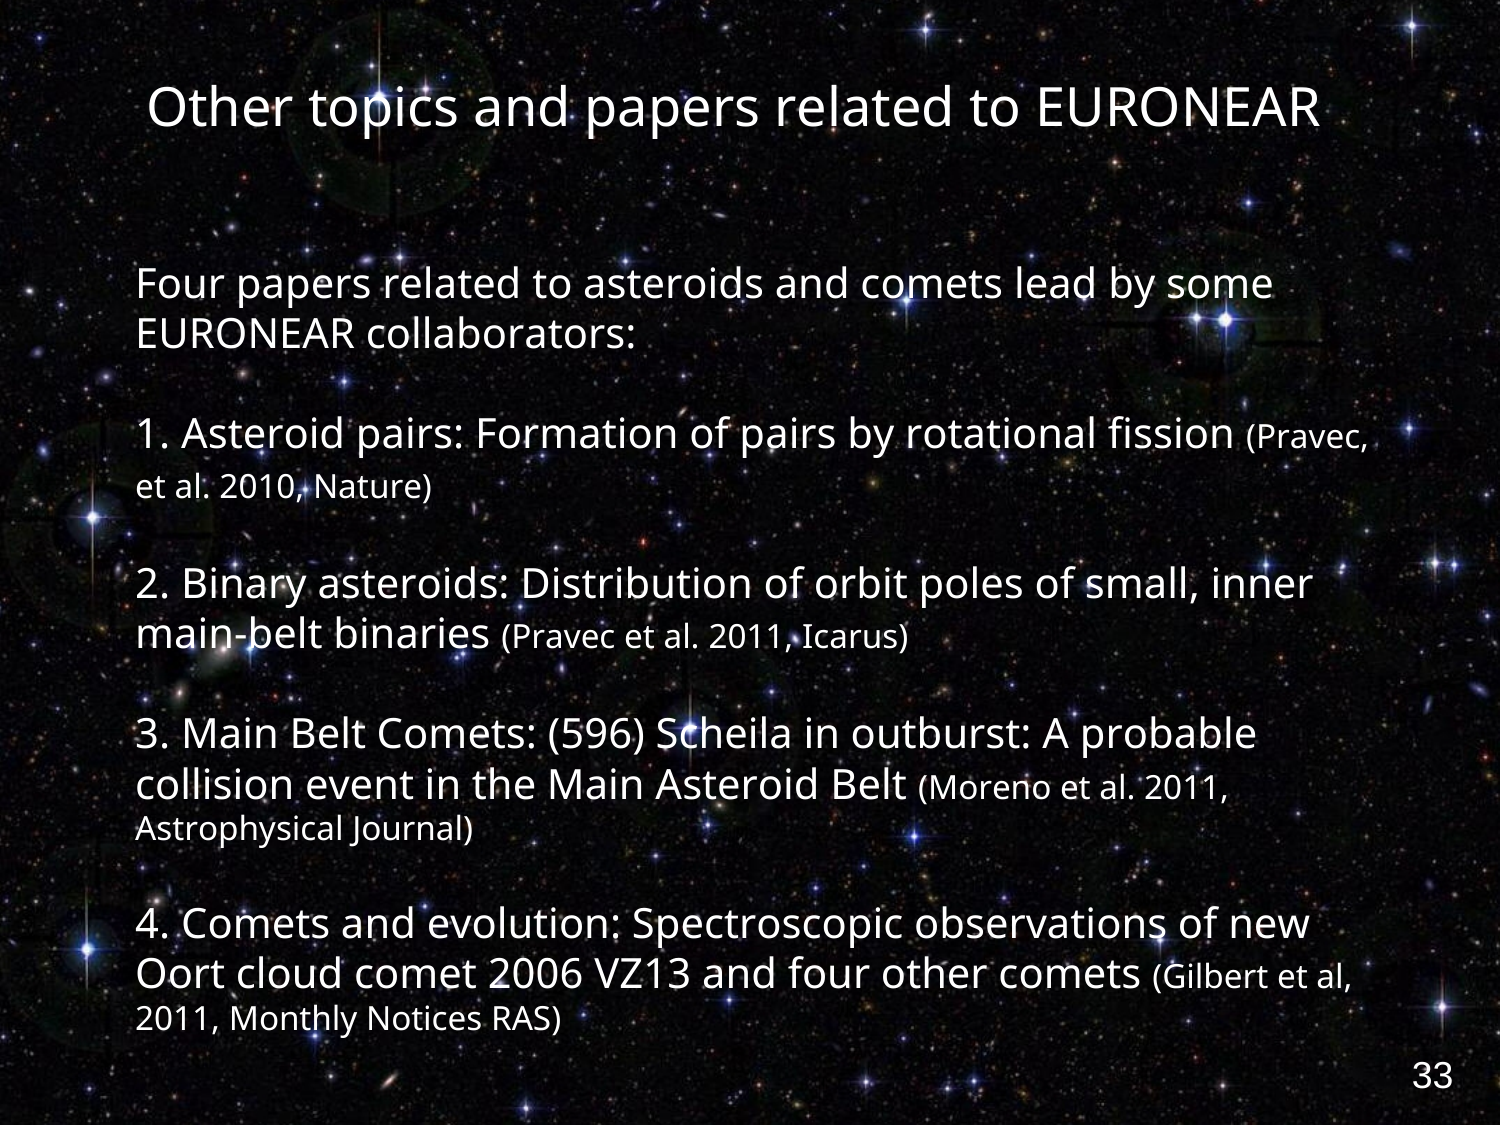

Other topics and papers related to EURONEAR
Four papers related to asteroids and comets lead by some EURONEAR collaborators:
1. Asteroid pairs: Formation of pairs by rotational fission (Pravec, et al. 2010, Nature)
2. Binary asteroids: Distribution of orbit poles of small, inner main-belt binaries (Pravec et al. 2011, Icarus)
3. Main Belt Comets: (596) Scheila in outburst: A probable collision event in the Main Asteroid Belt (Moreno et al. 2011, Astrophysical Journal)
4. Comets and evolution: Spectroscopic observations of new Oort cloud comet 2006 VZ13 and four other comets (Gilbert et al, 2011, Monthly Notices RAS)
33